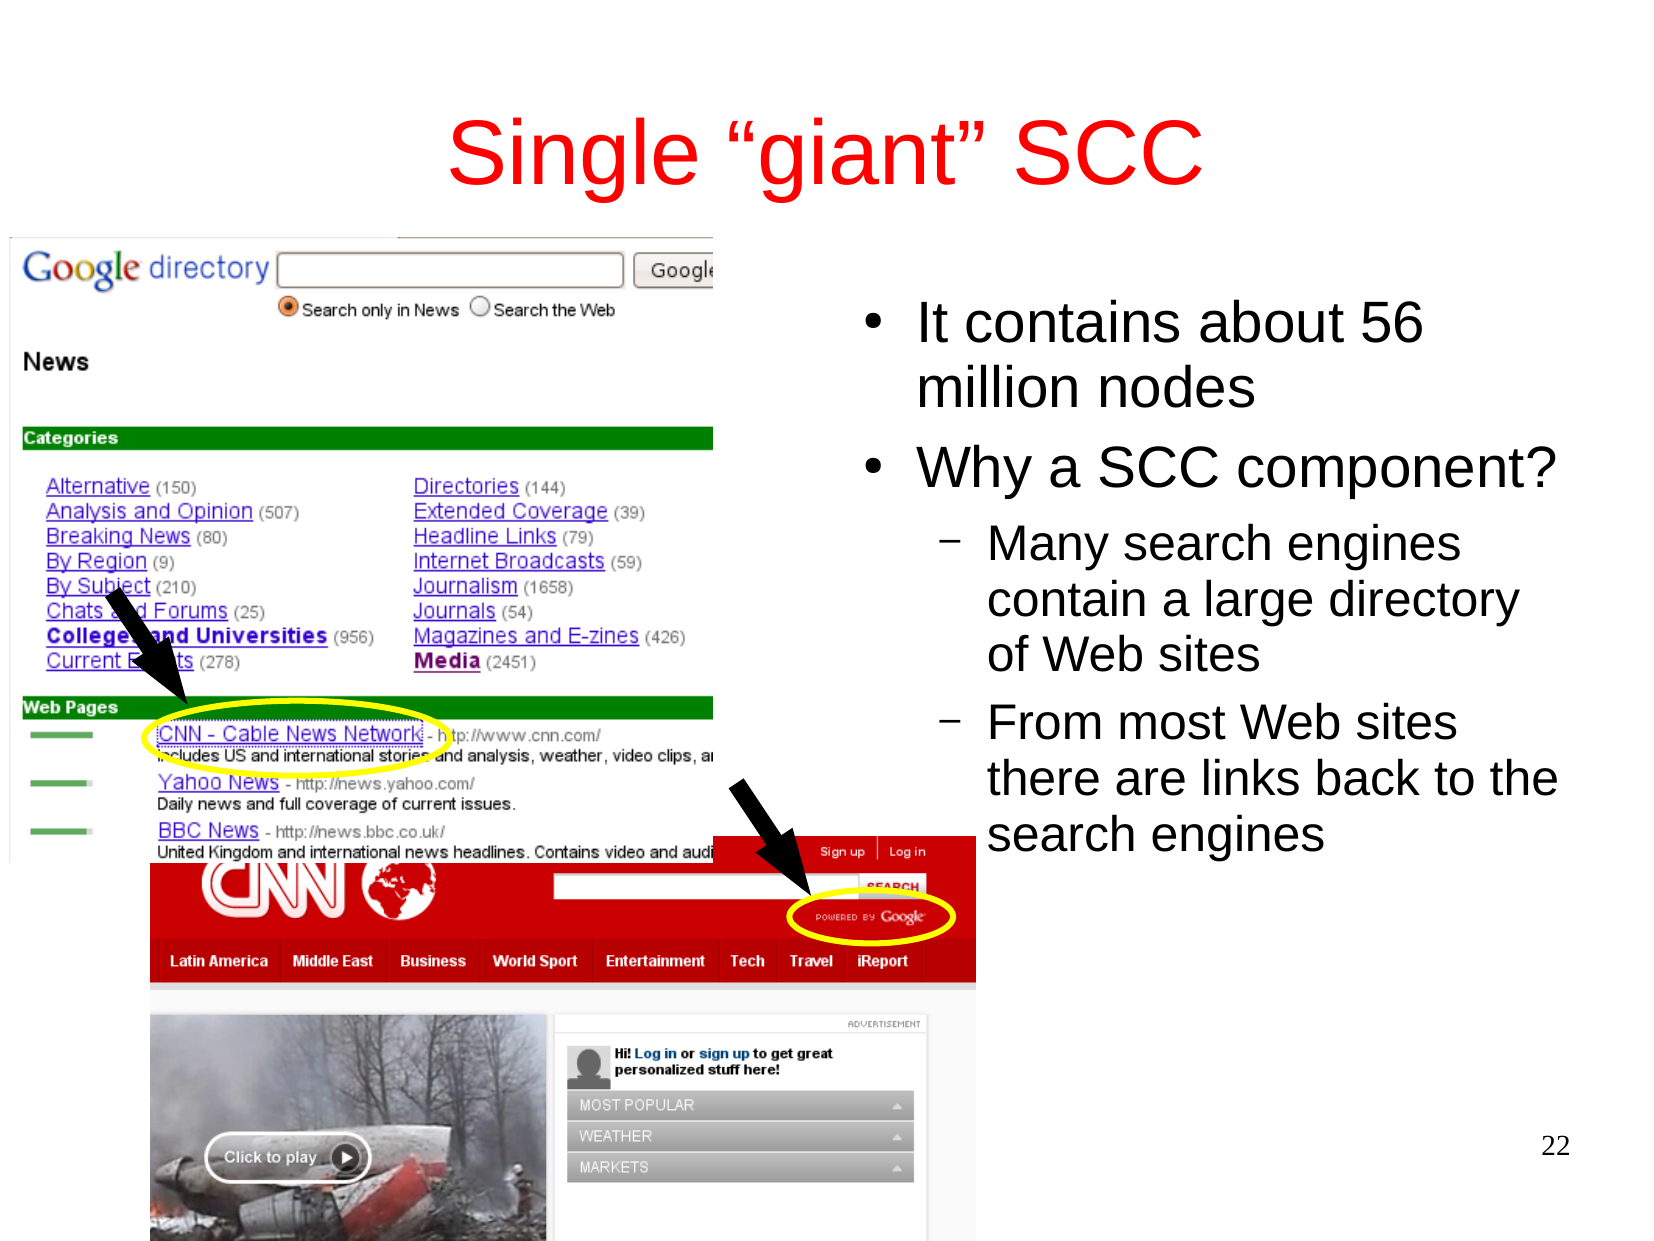

# Single “giant” SCC
It contains about 56 million nodes
Why a SCC component?
Many search engines contain a large directory of Web sites
From most Web sites there are links back to the search engines
Complex Systems
22